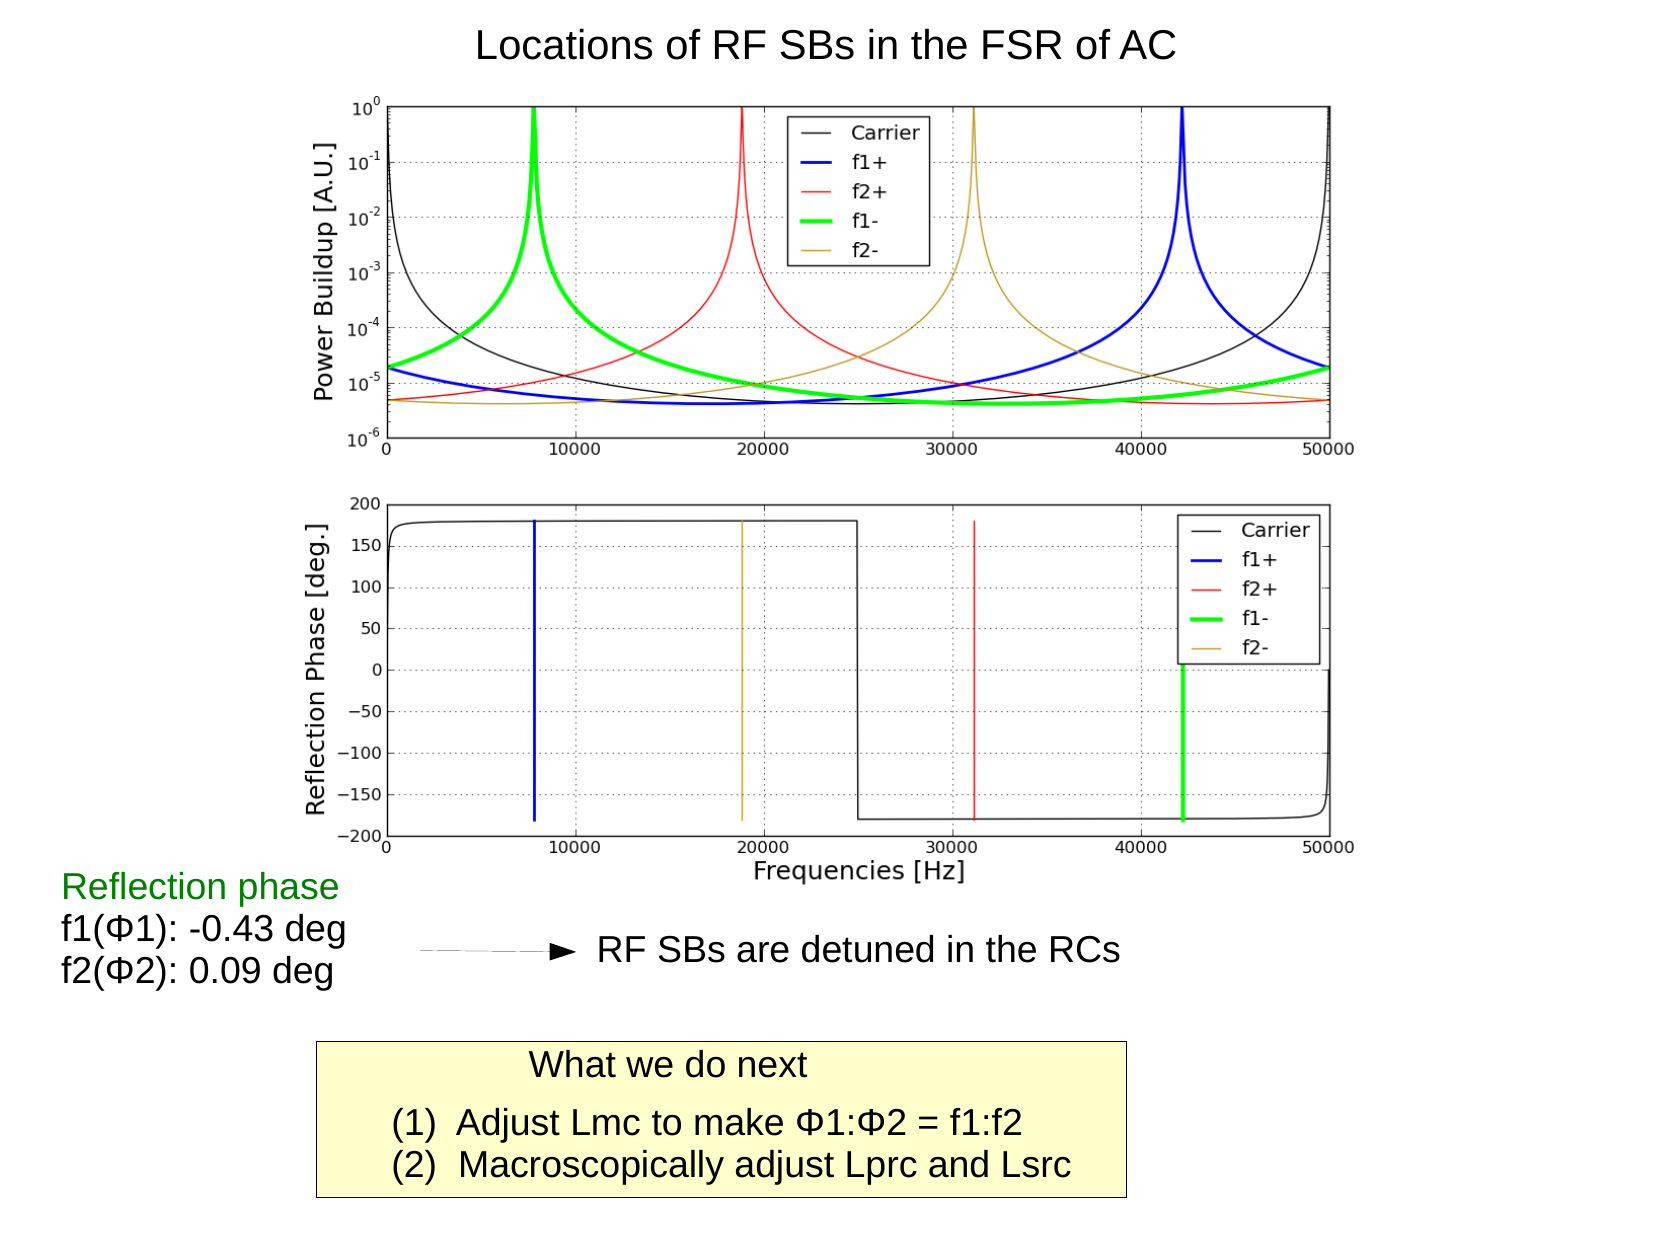

Locations of RF SBs in the FSR of AC
Reflection phase
f1(Φ1): -0.43 deg
f2(Φ2): 0.09 deg
RF SBs are detuned in the RCs
What we do next
(1) Adjust Lmc to make Φ1:Φ2 = f1:f2
(2) Macroscopically adjust Lprc and Lsrc